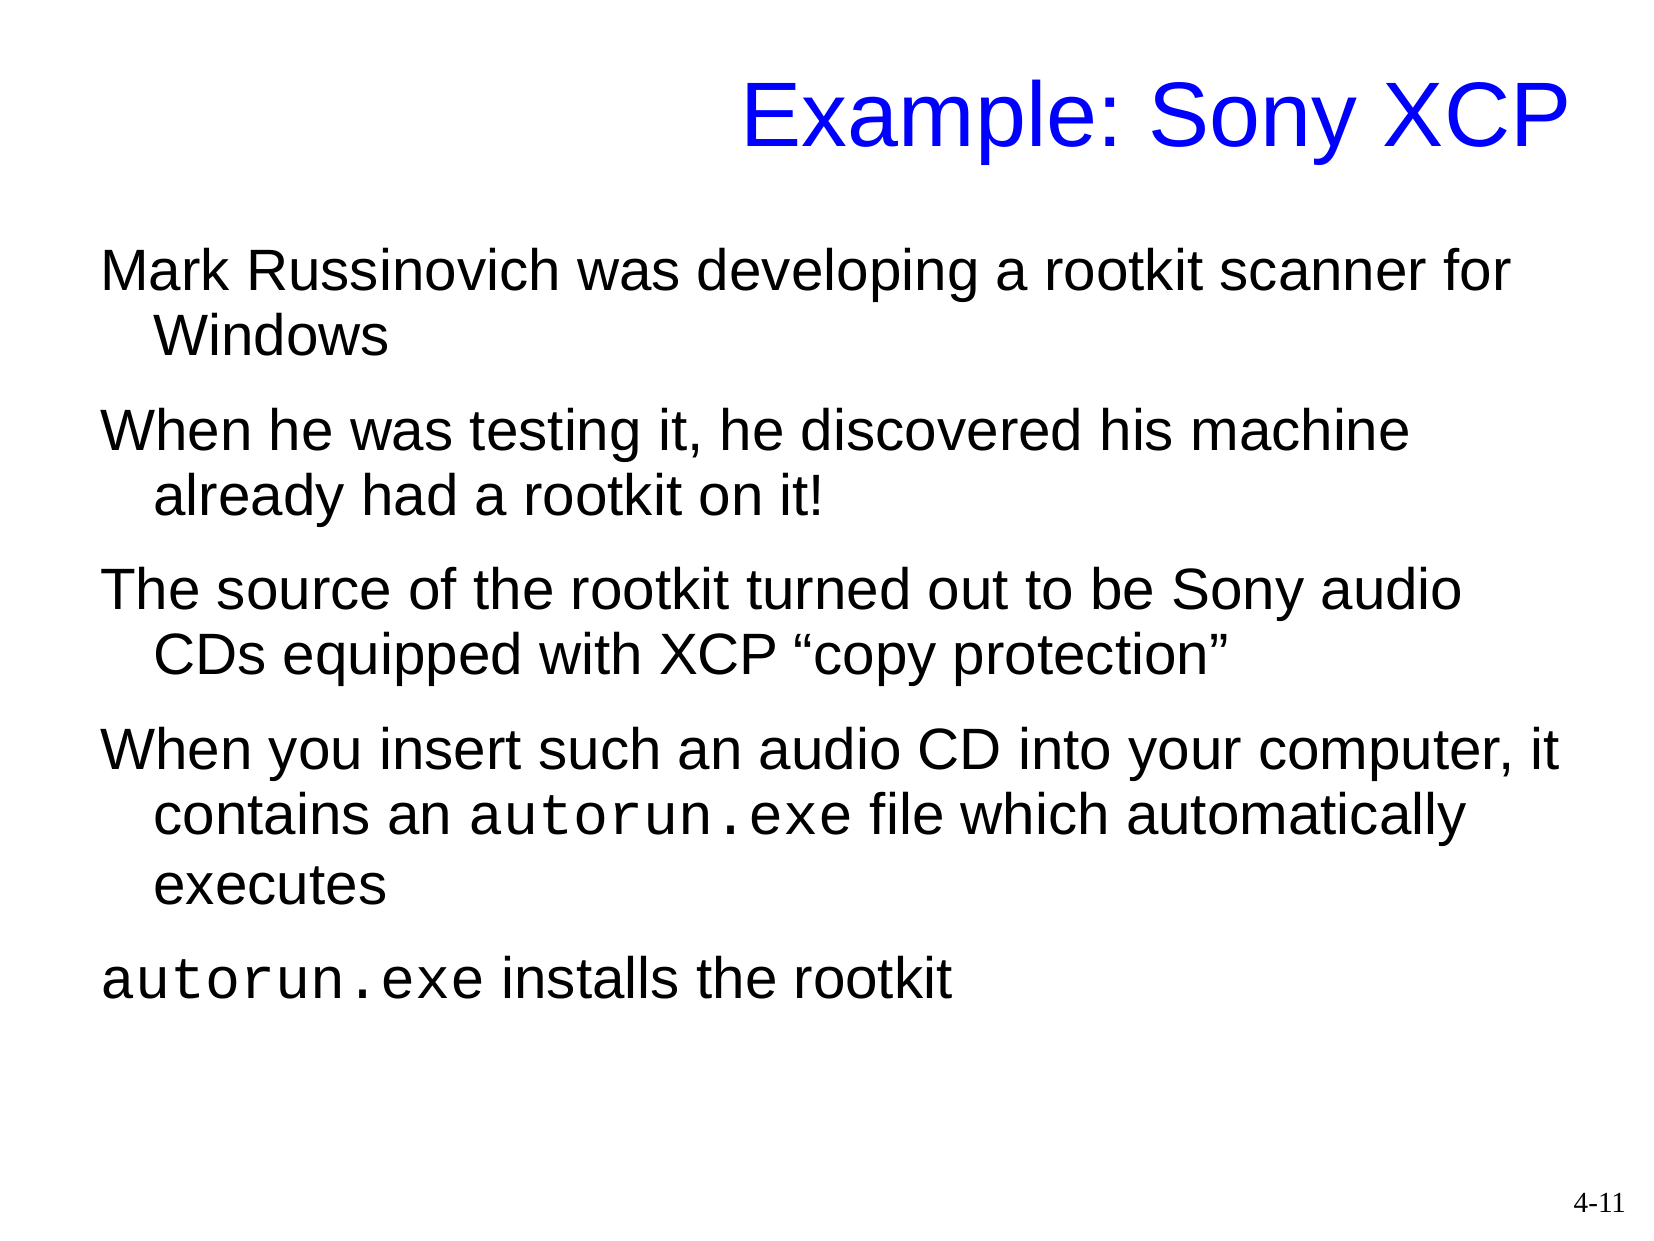

# Example: Sony XCP
Mark Russinovich was developing a rootkit scanner for Windows
When he was testing it, he discovered his machine already had a rootkit on it!
The source of the rootkit turned out to be Sony audio CDs equipped with XCP “copy protection”
When you insert such an audio CD into your computer, it contains an autorun.exe file which automatically executes
autorun.exe installs the rootkit